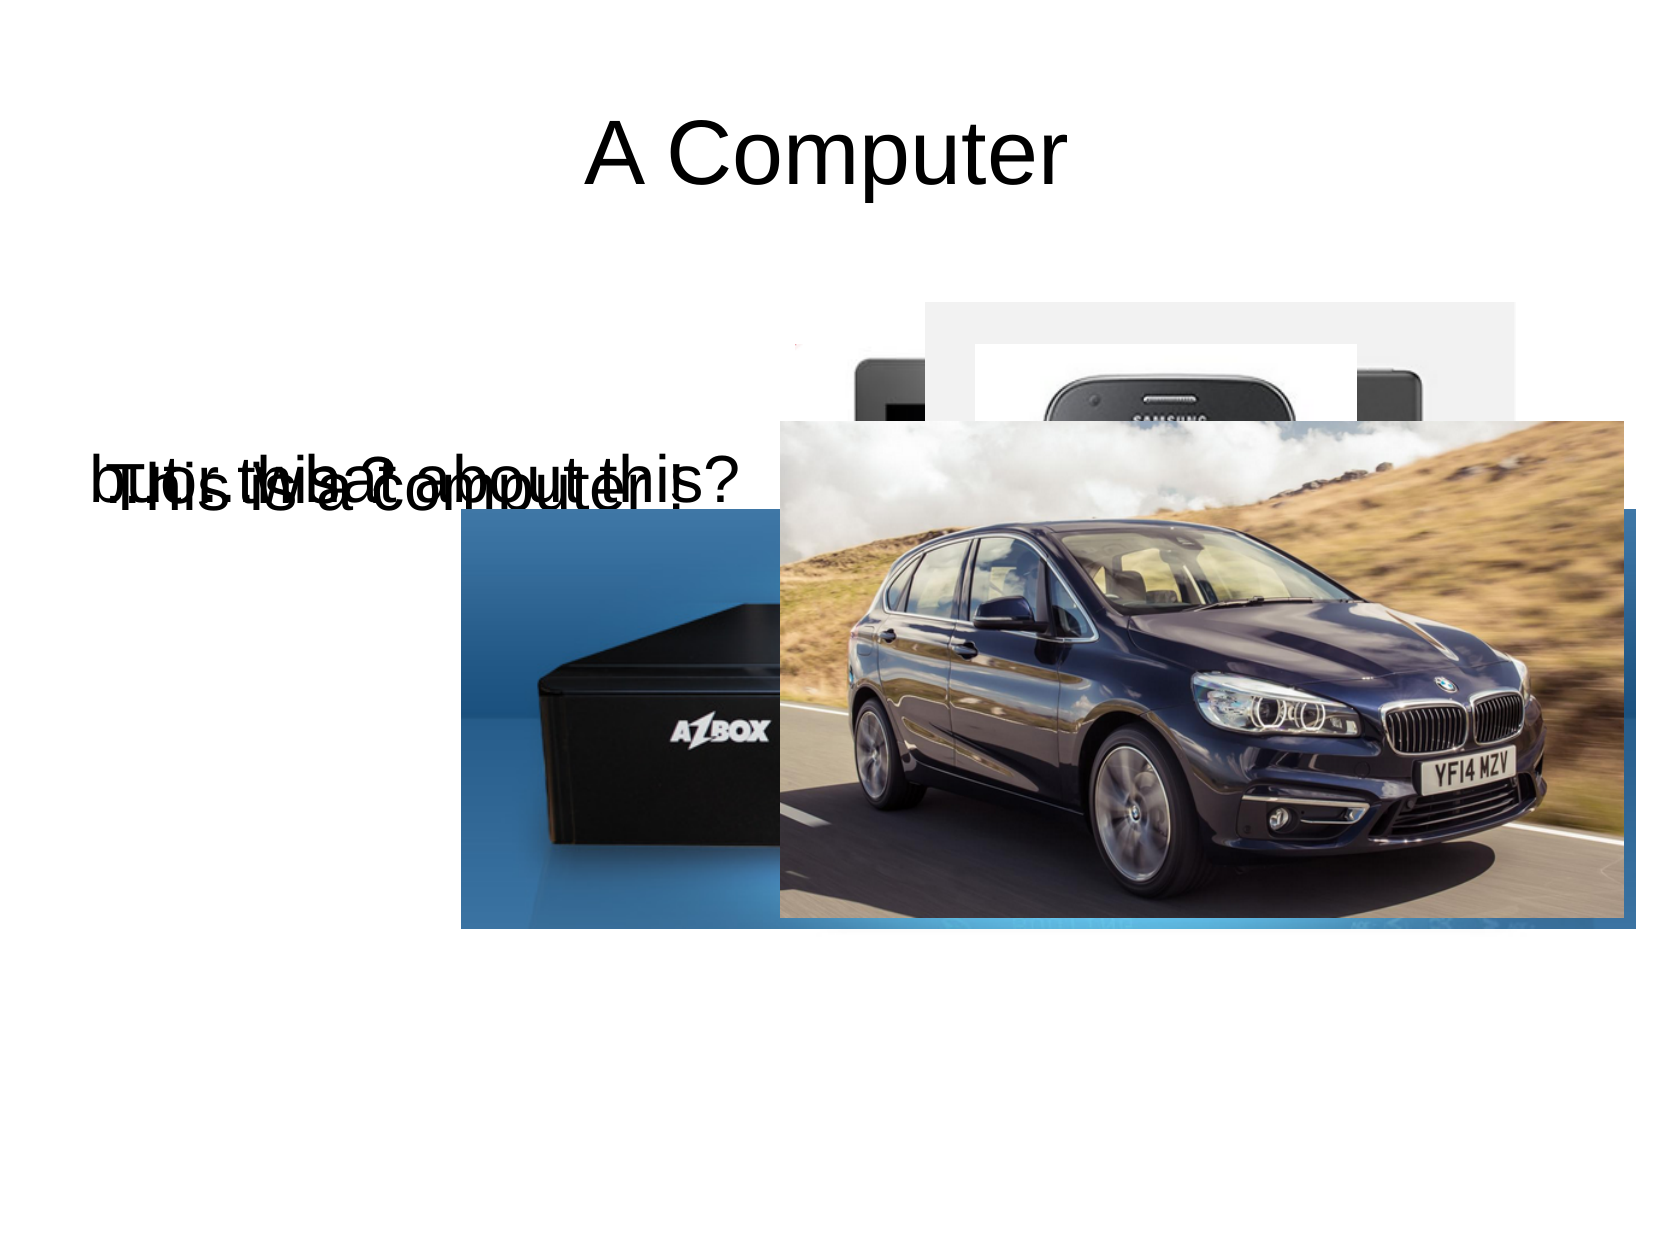

# A Computer
but ...what about this?
...or this ?
This is a computer !